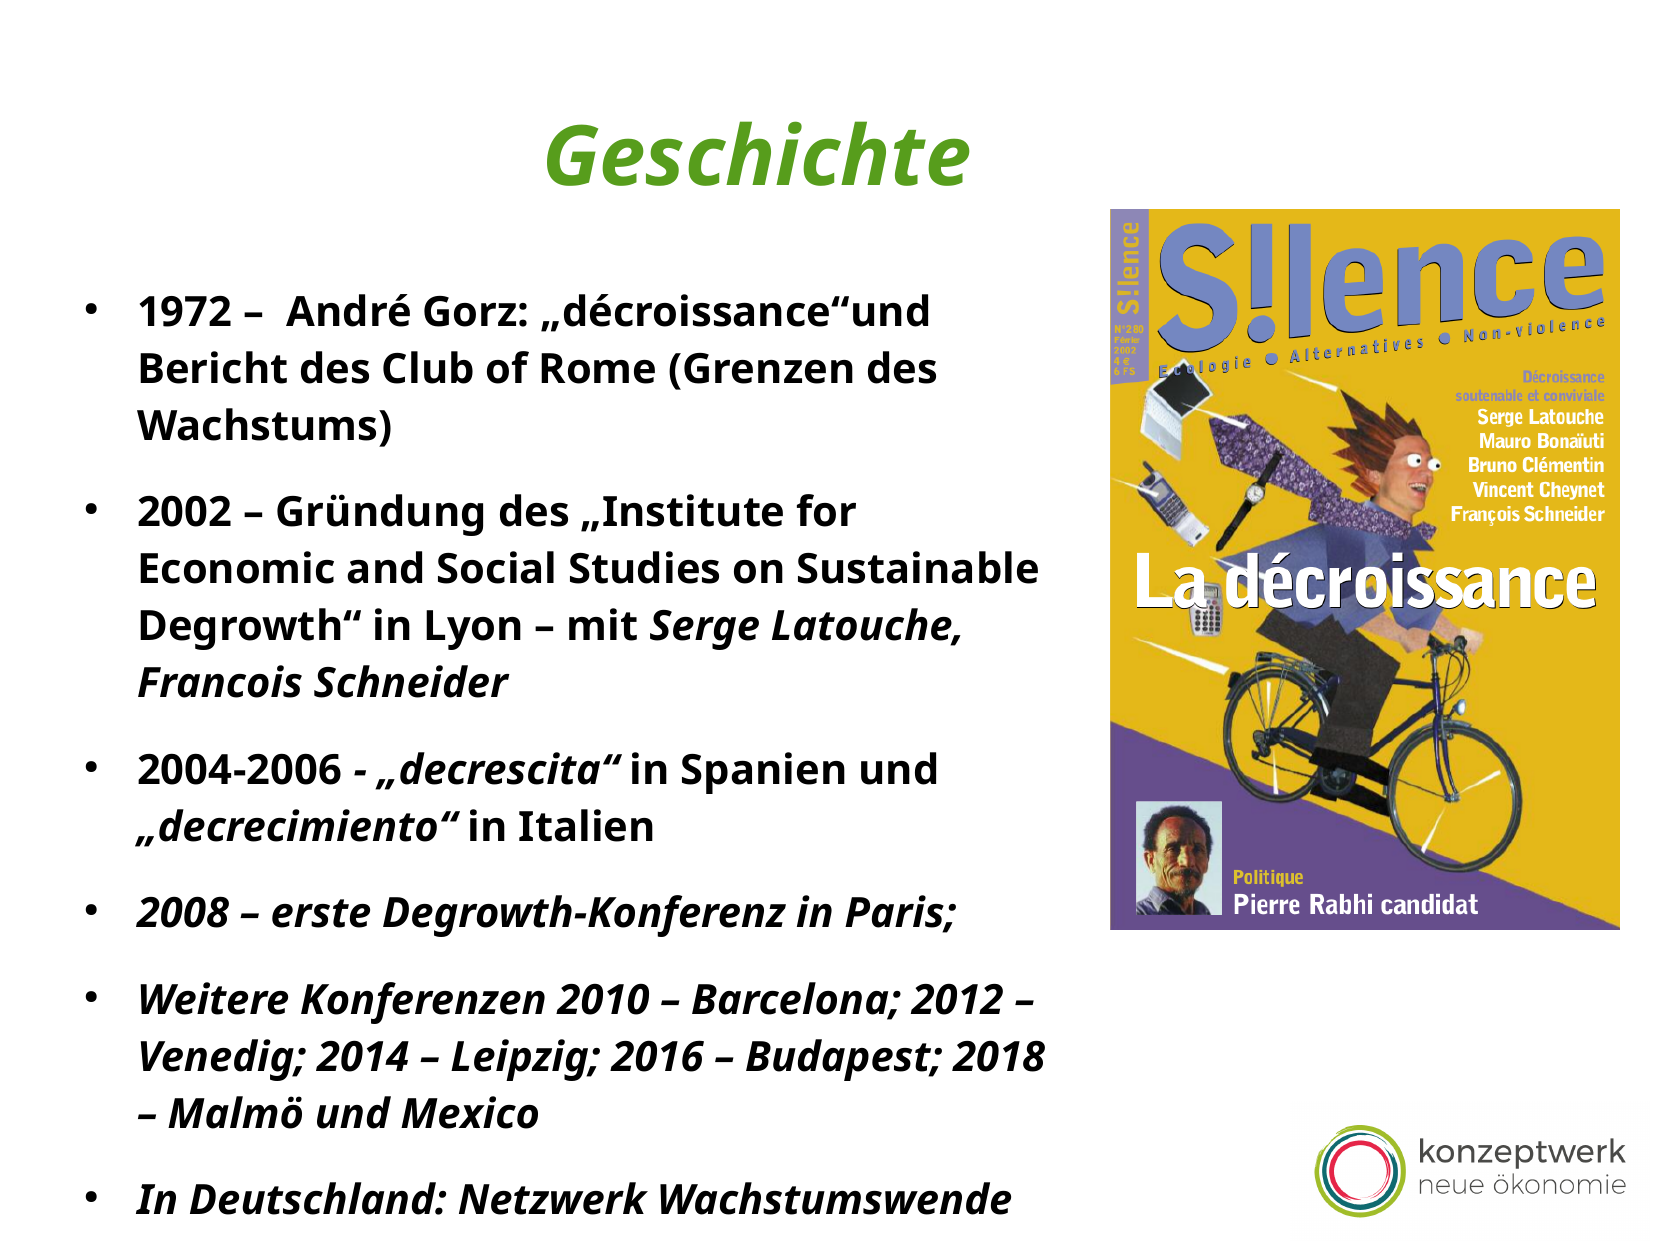

Geschichte
# 1972 – André Gorz: „décroissance“und Bericht des Club of Rome (Grenzen des Wachstums)
2002 – Gründung des „Institute for Economic and Social Studies on Sustainable Degrowth“ in Lyon – mit Serge Latouche, Francois Schneider
2004-2006 - „decrescita“ in Spanien und „decrecimiento“ in Italien
2008 – erste Degrowth-Konferenz in Paris;
Weitere Konferenzen 2010 – Barcelona; 2012 – Venedig; 2014 – Leipzig; 2016 – Budapest; 2018 – Malmö und Mexico
In Deutschland: Netzwerk Wachstumswende